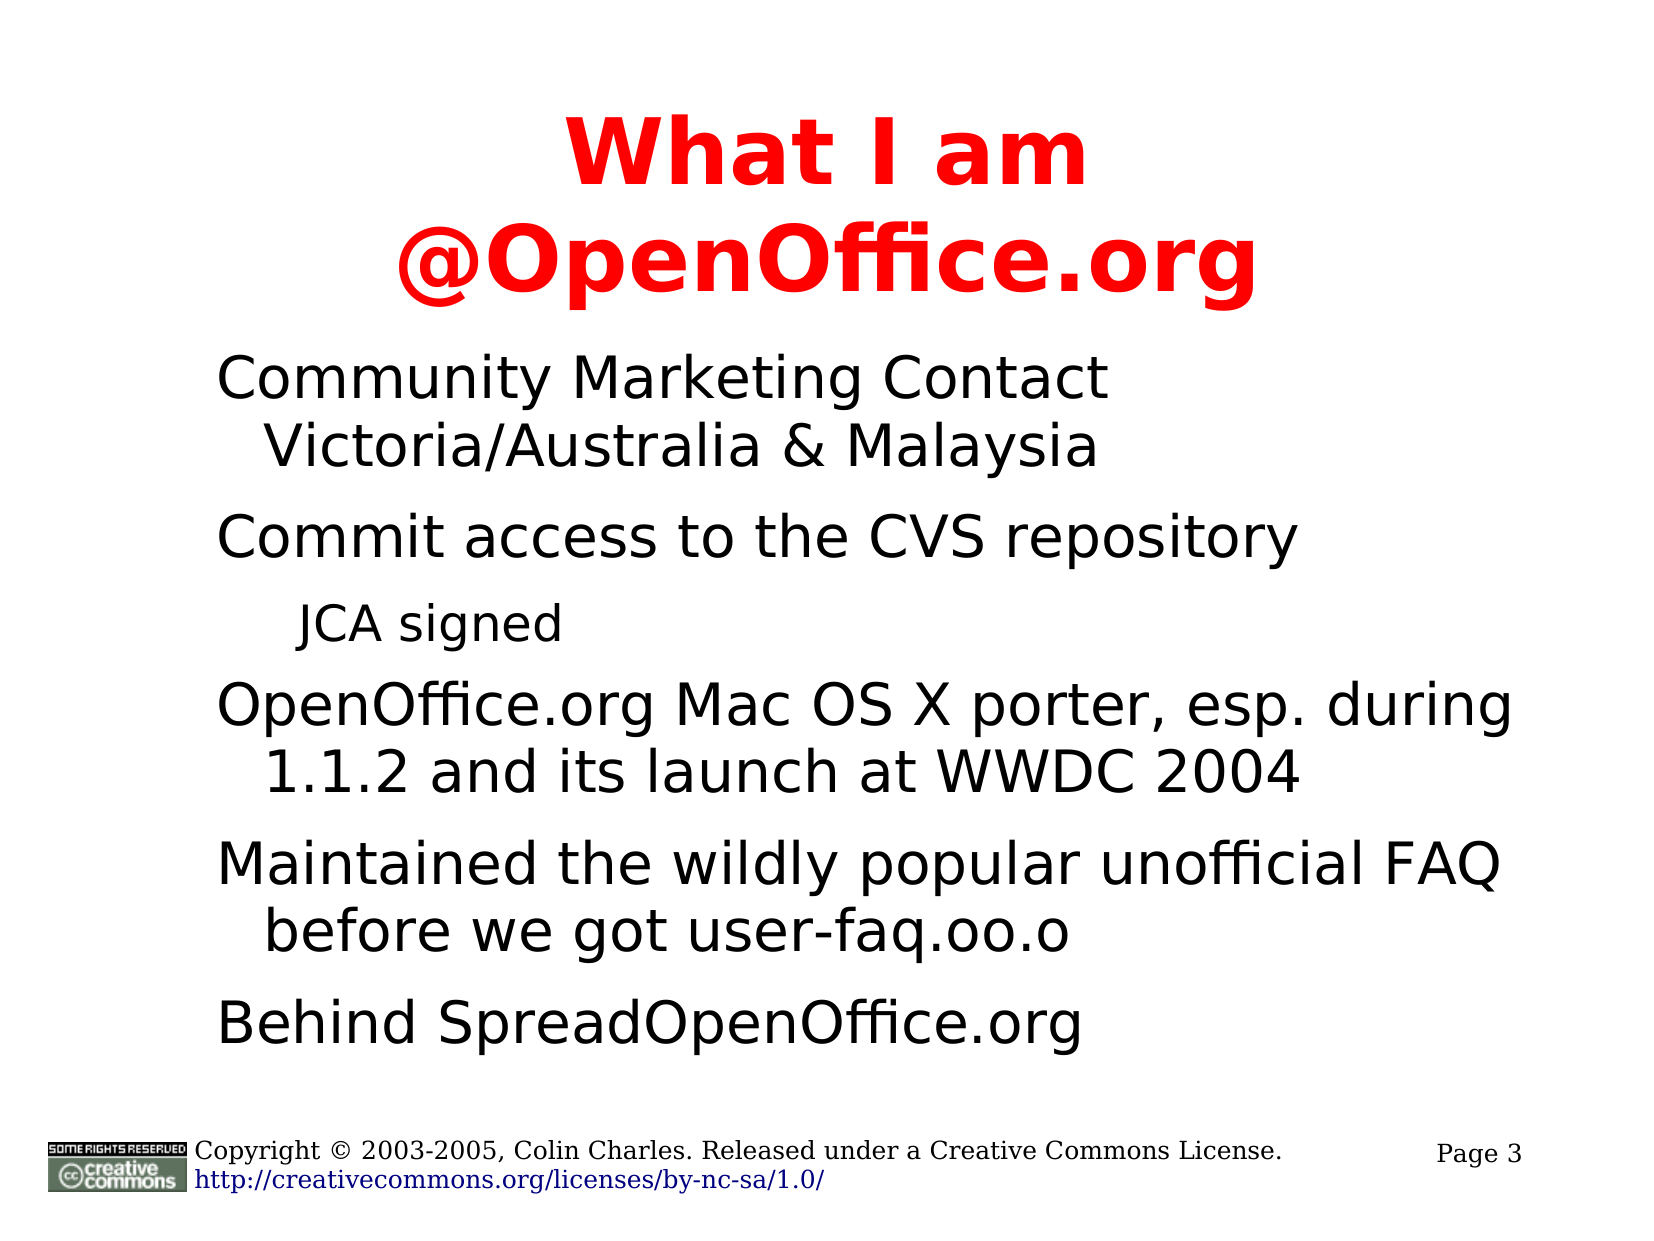

# What I am @OpenOffice.org
Community Marketing Contact Victoria/Australia & Malaysia
Commit access to the CVS repository
JCA signed
OpenOffice.org Mac OS X porter, esp. during 1.1.2 and its launch at WWDC 2004
Maintained the wildly popular unofficial FAQ before we got user-faq.oo.o
Behind SpreadOpenOffice.org